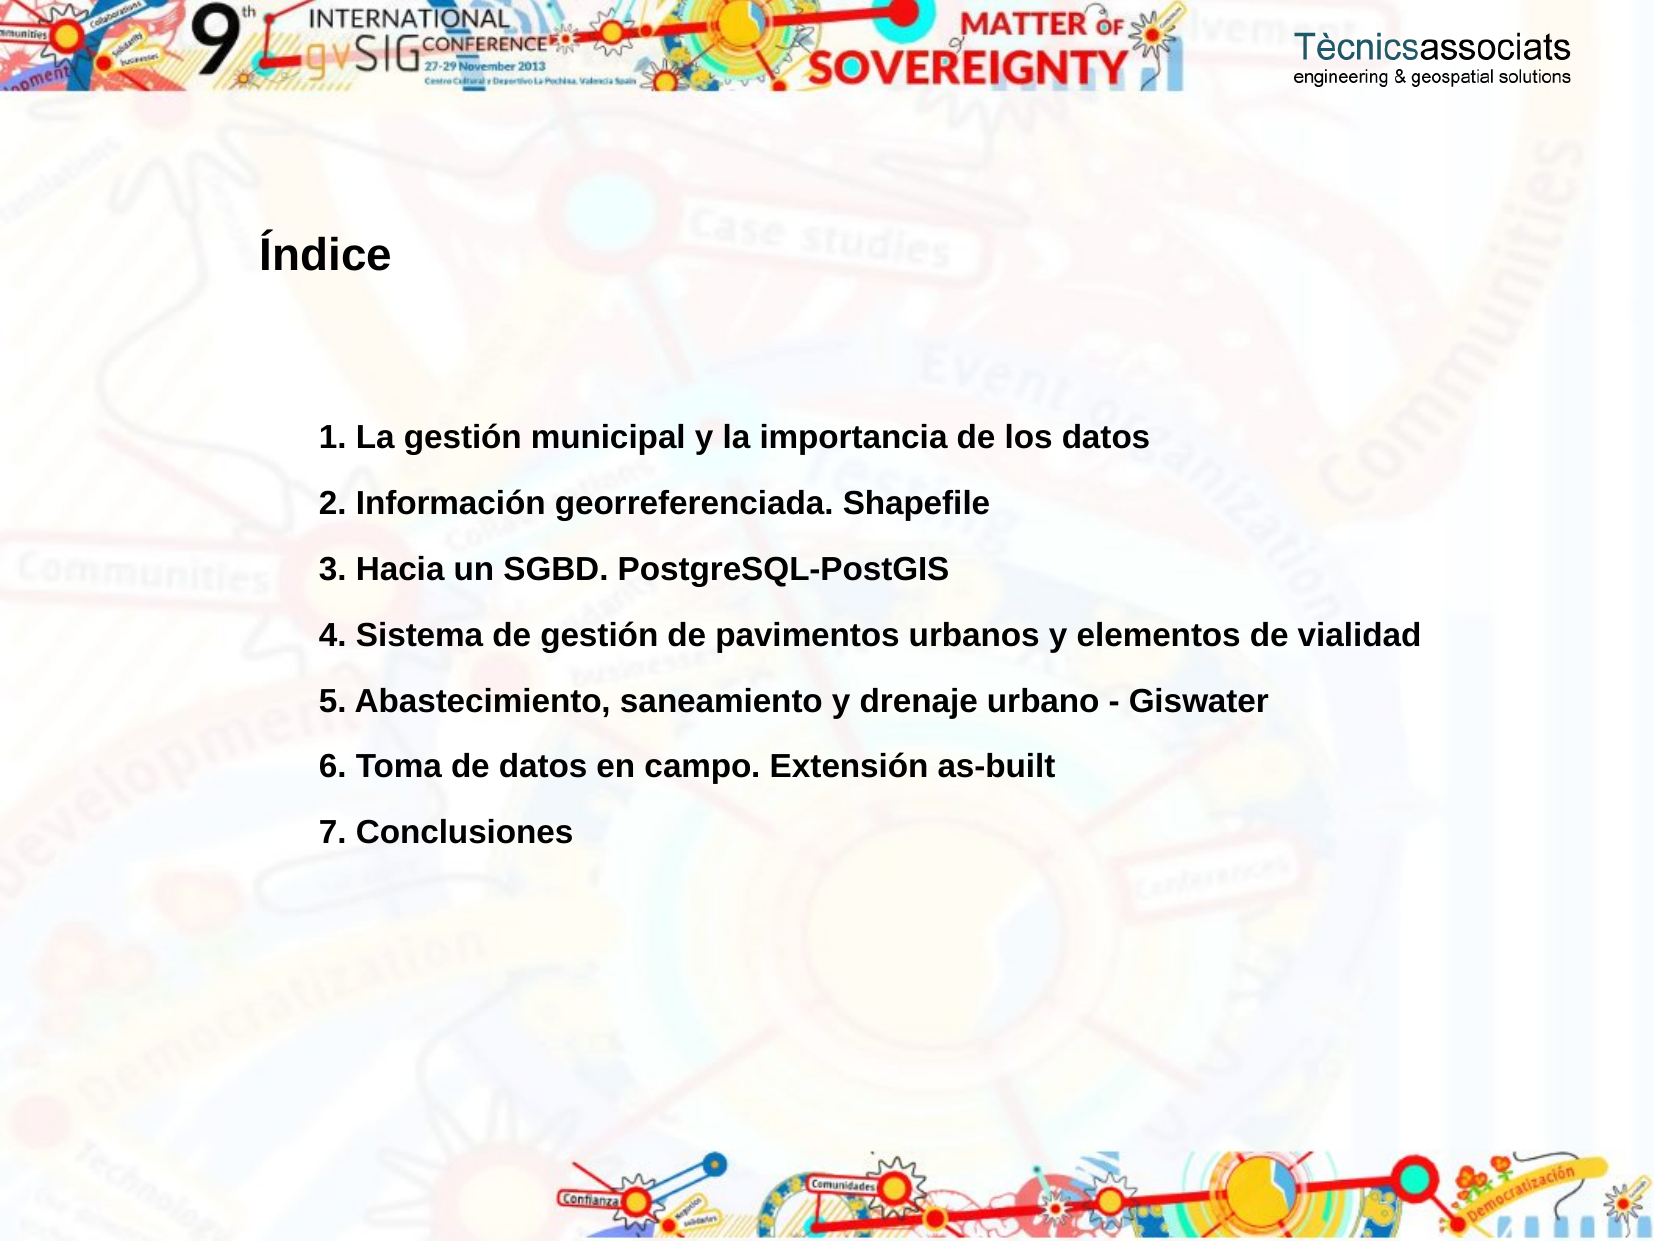

# Índice
1. La gestión municipal y la importancia de los datos
2. Información georreferenciada. Shapefile
3. Hacia un SGBD. PostgreSQL-PostGIS
4. Sistema de gestión de pavimentos urbanos y elementos de vialidad
5. Abastecimiento, saneamiento y drenaje urbano - Giswater
6. Toma de datos en campo. Extensión as-built
7. Conclusiones